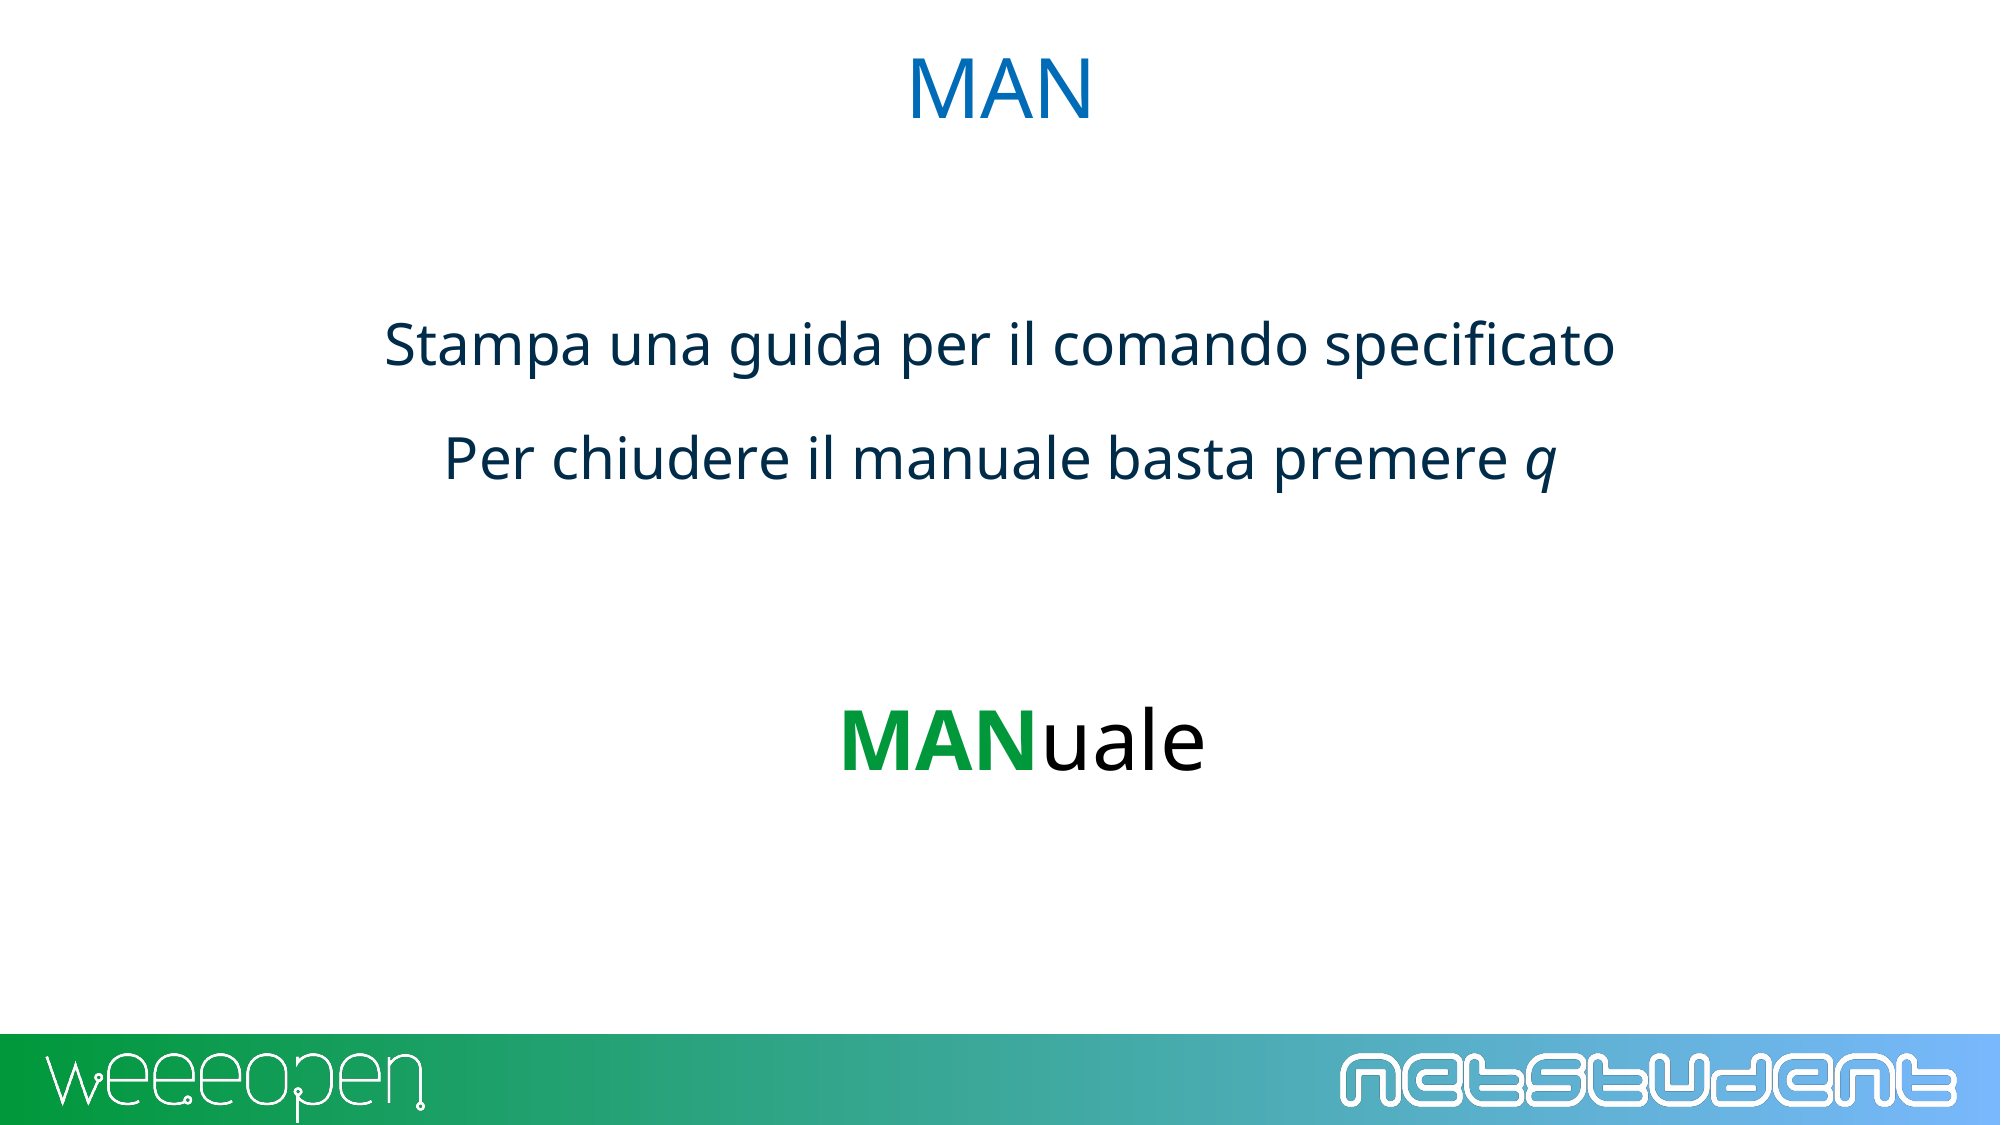

# MAN
Stampa una guida per il comando specificato
Per chiudere il manuale basta premere q
MANuale